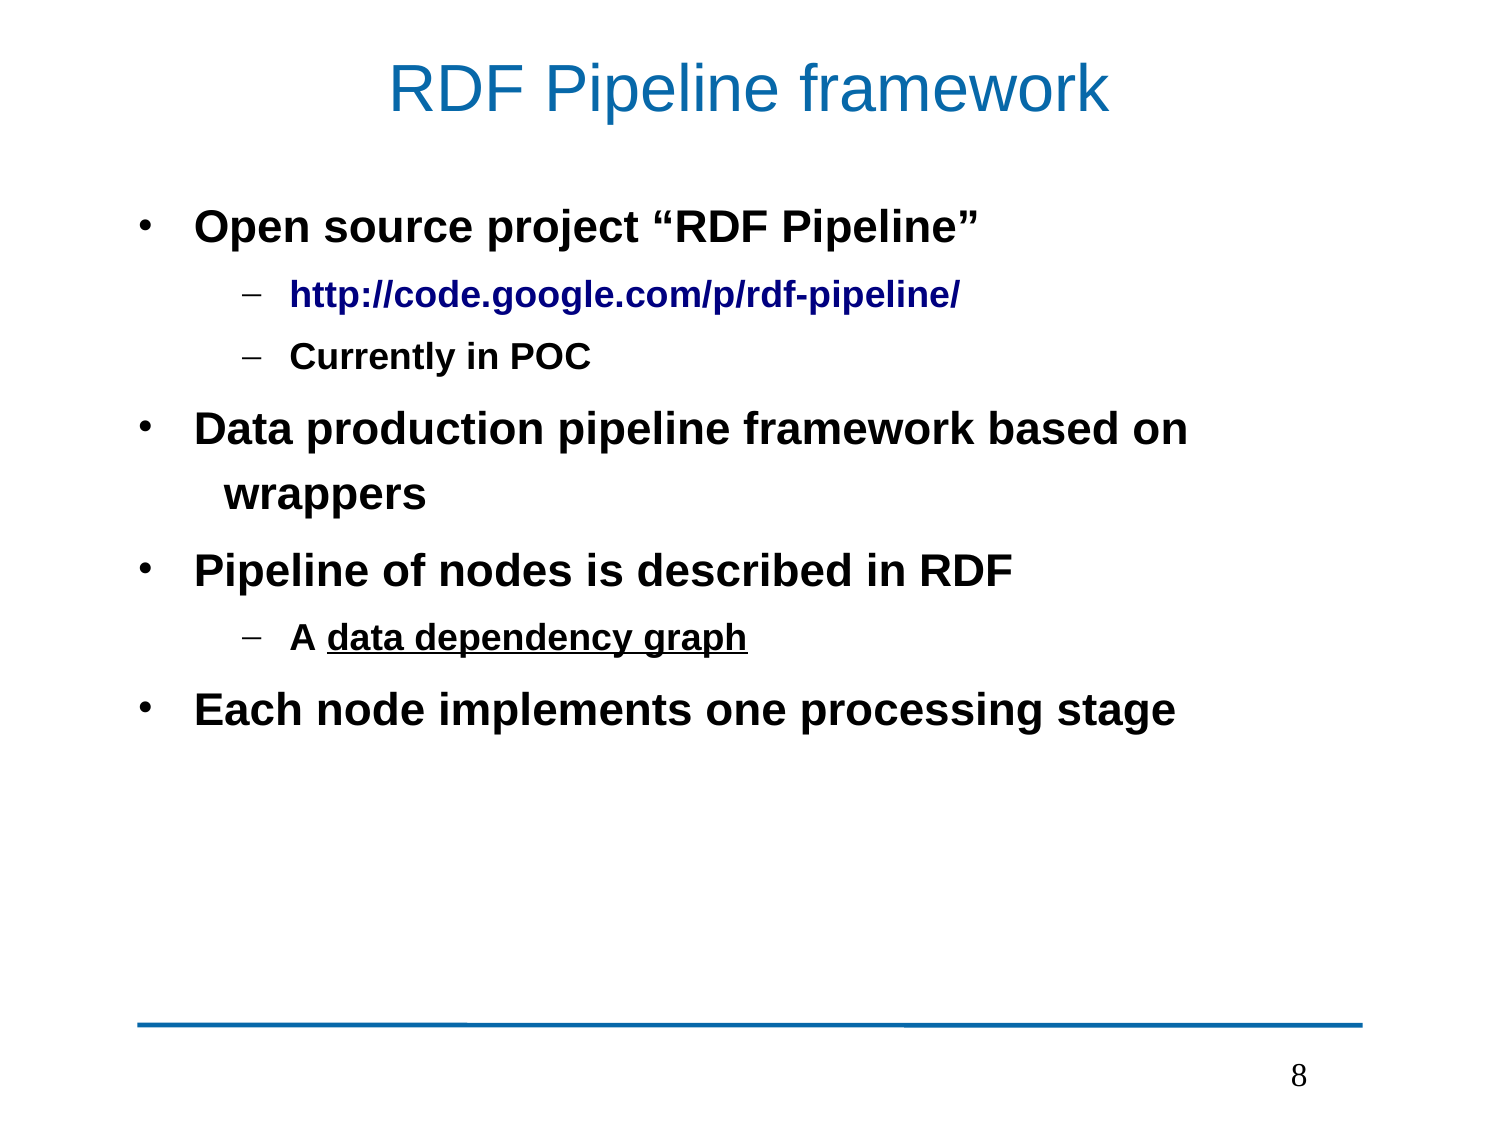

# RDF Pipeline framework
Open source project “RDF Pipeline”
http://code.google.com/p/rdf-pipeline/
Currently in POC
Data production pipeline framework based on wrappers
Pipeline of nodes is described in RDF
A data dependency graph
Each node implements one processing stage
8